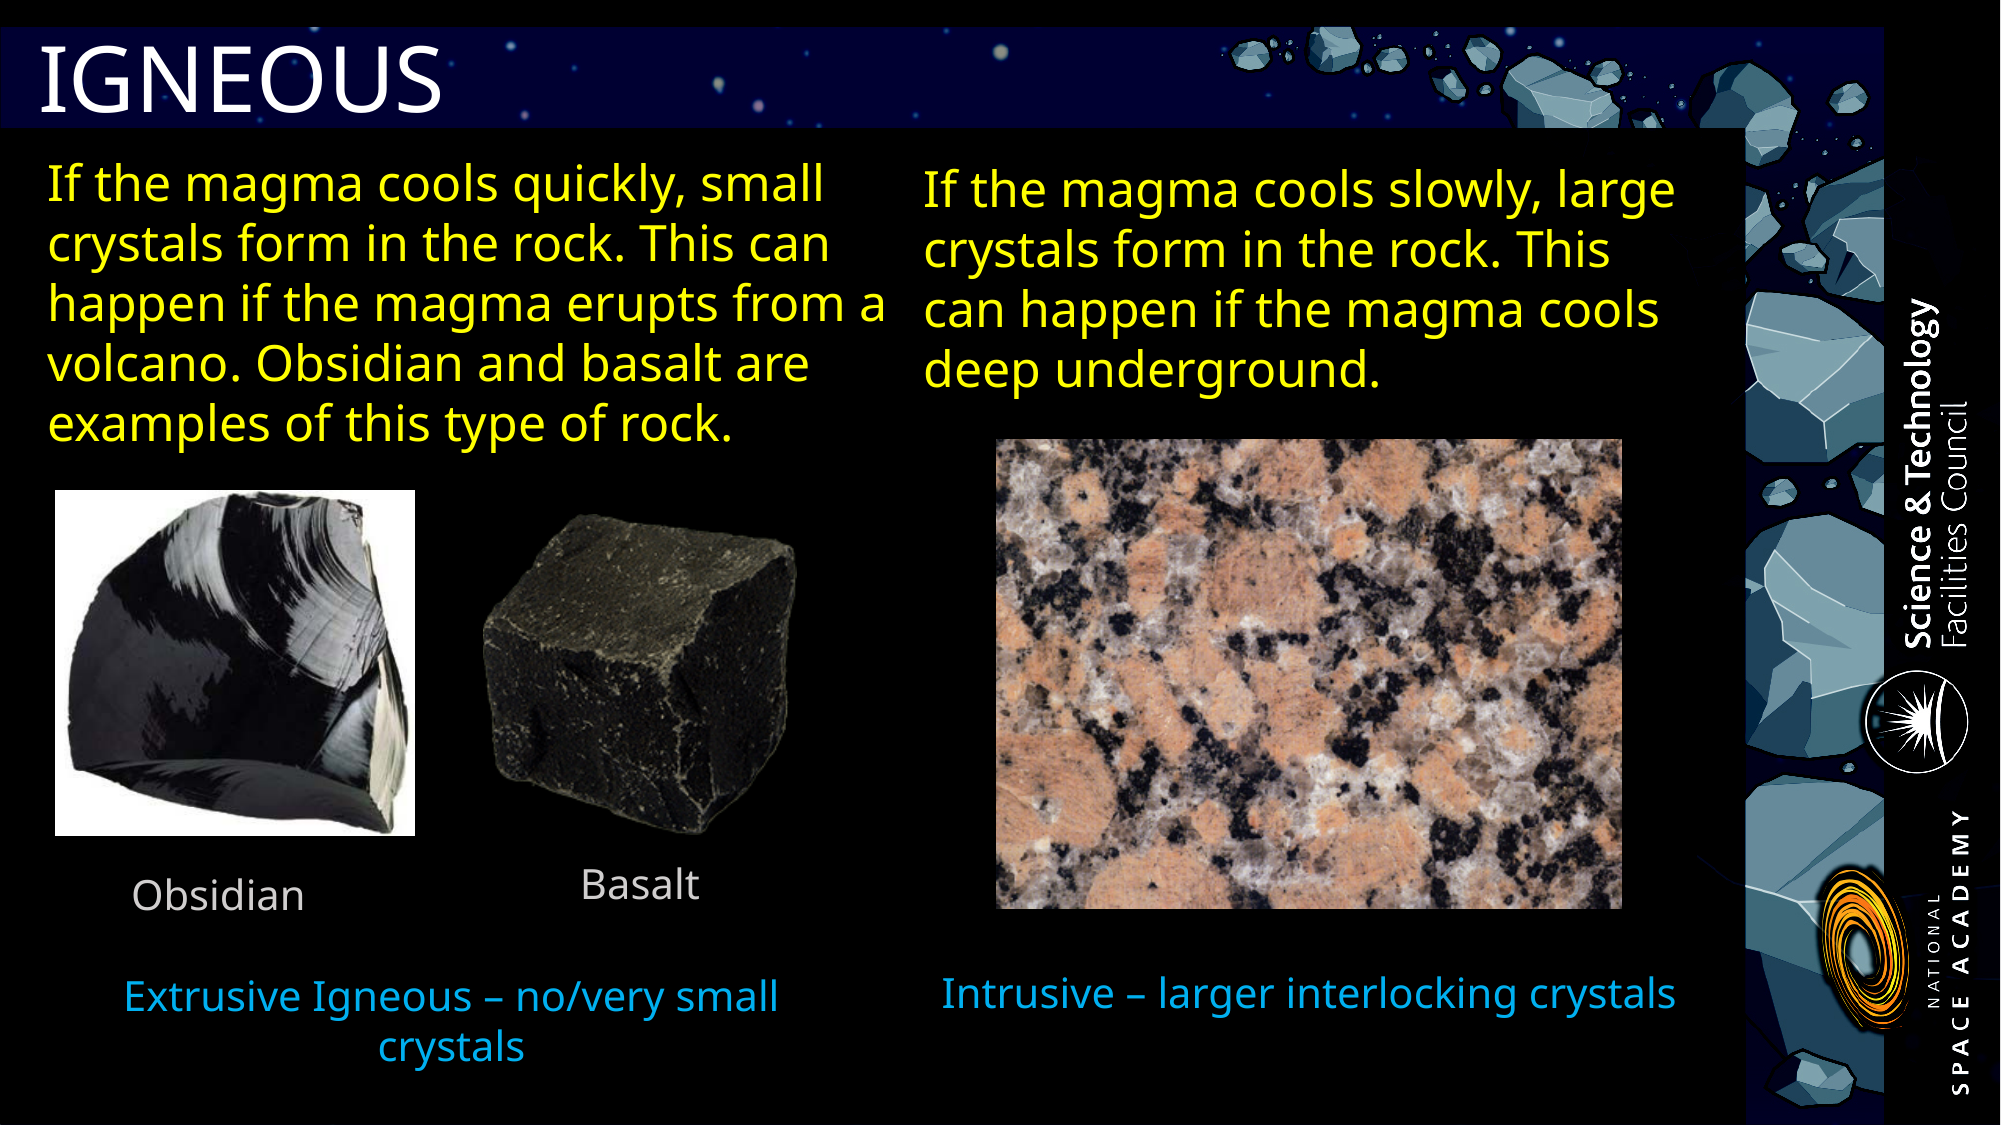

IGNEOUS
If the magma cools quickly, small crystals form in the rock. This can happen if the magma erupts from a volcano. Obsidian and basalt are examples of this type of rock.
If the magma cools slowly, large crystals form in the rock. This can happen if the magma cools deep underground.
Basalt
Obsidian
Intrusive – larger interlocking crystals
Extrusive Igneous – no/very small crystals
Branding